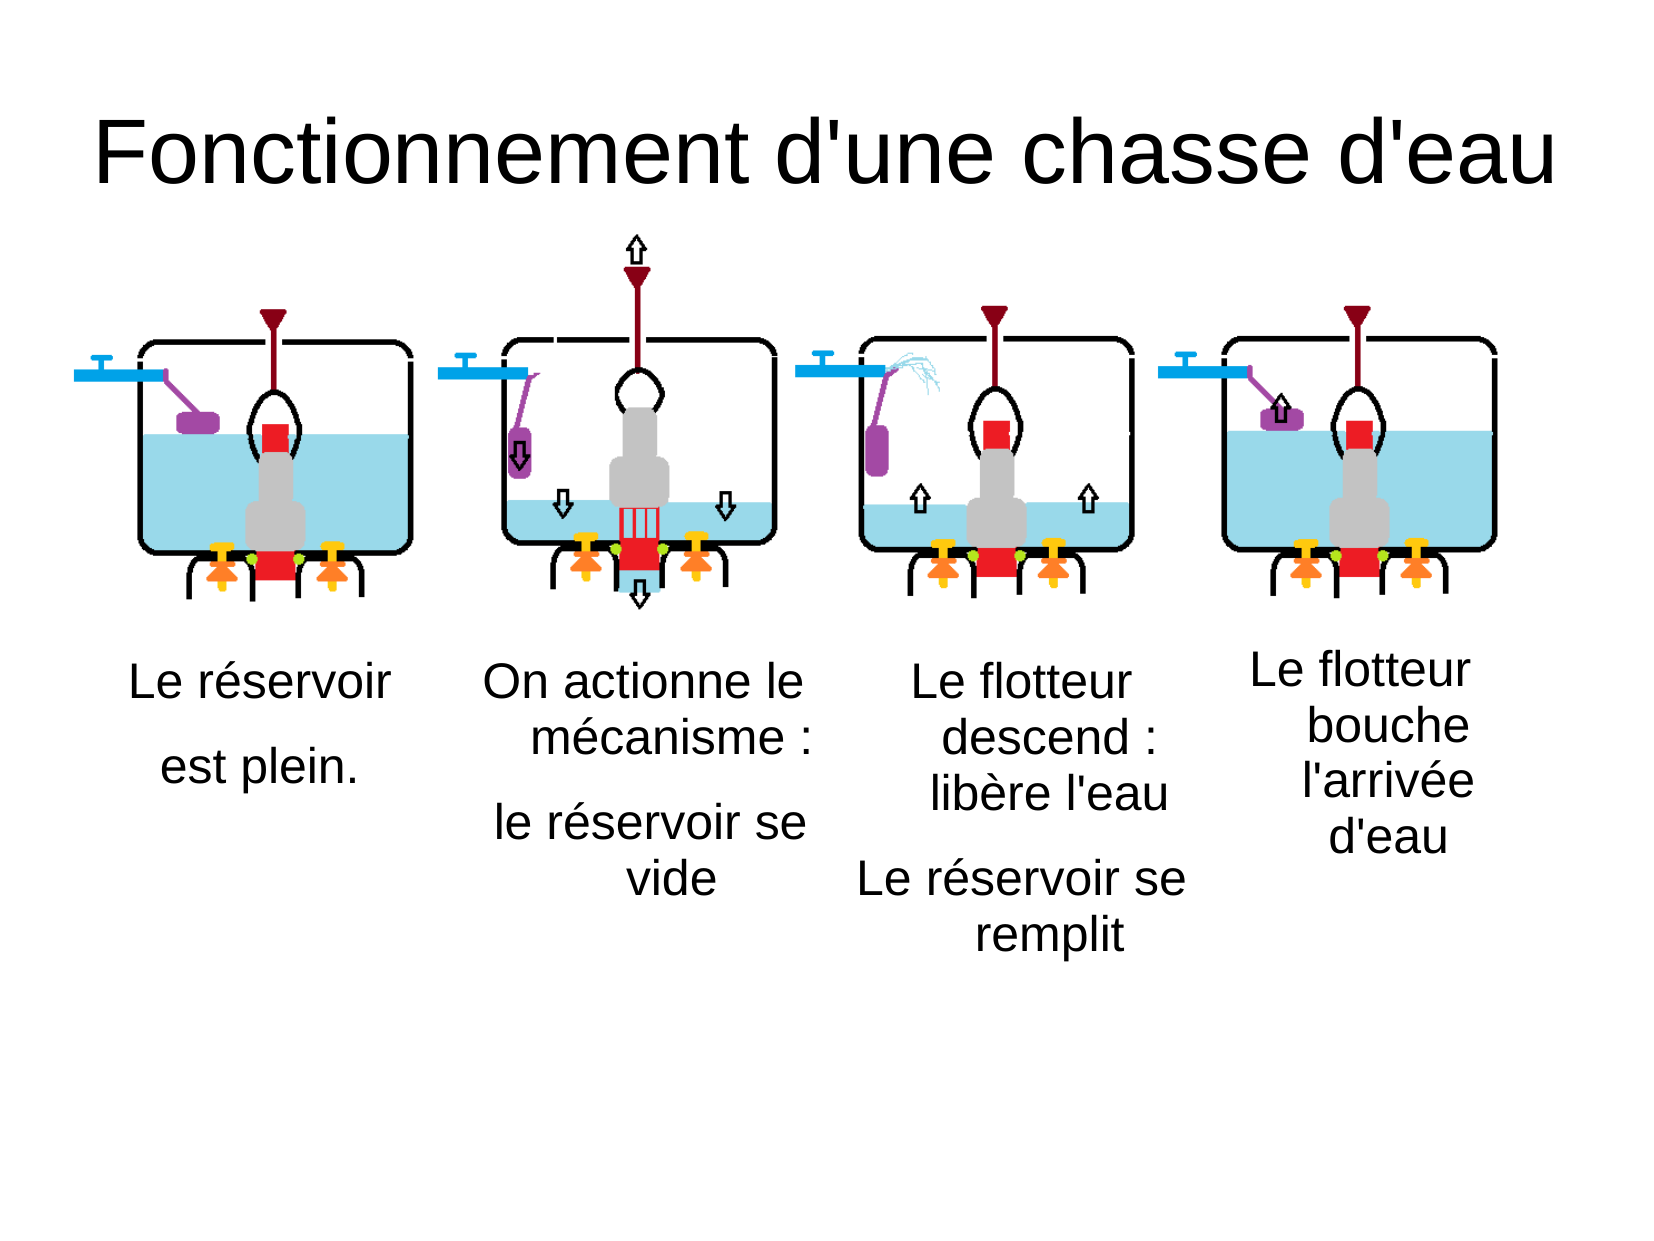

# Fonctionnement d'une chasse d'eau
Le flotteur bouche l'arrivée d'eau
Le réservoir
est plein.
On actionne le mécanisme :
 le réservoir se vide
Le flotteur descend : libère l'eau
Le réservoir se remplit